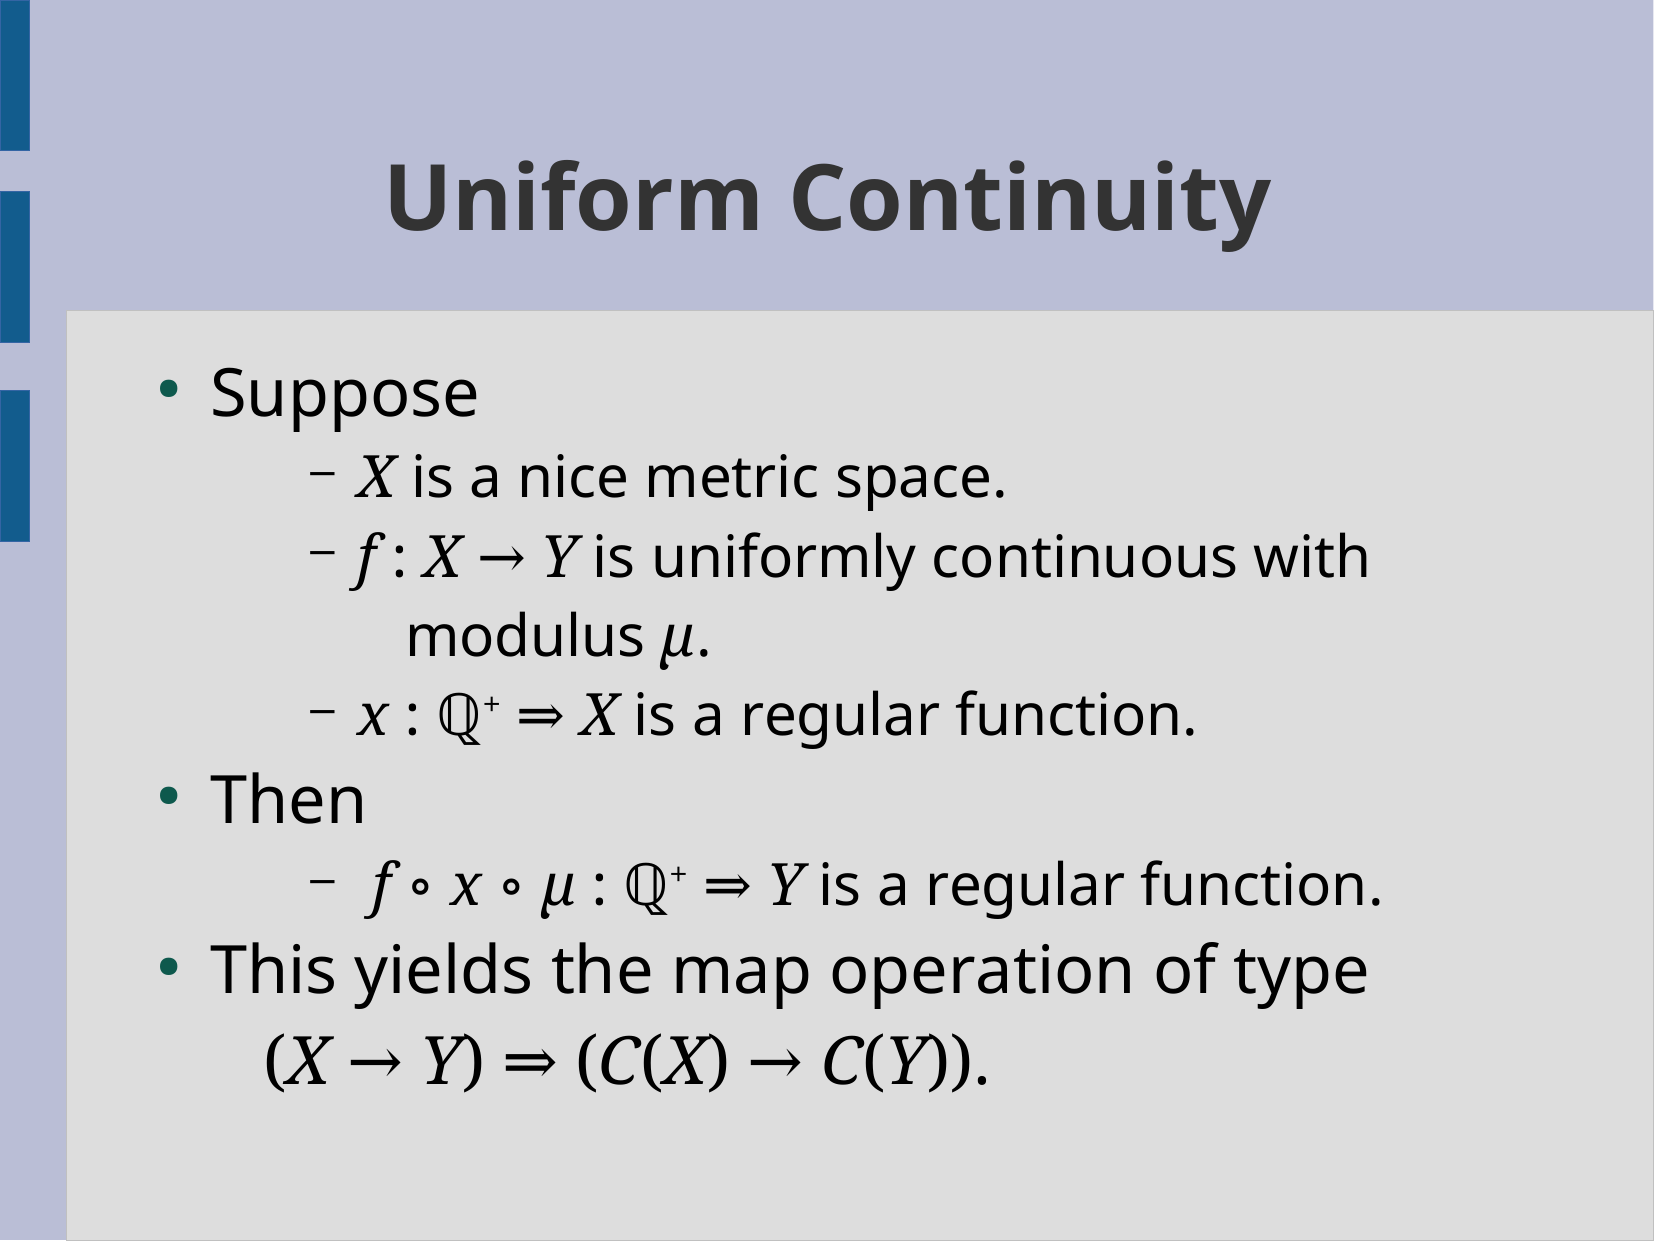

# Uniform Continuity
Suppose
X is a nice metric space.
f : X → Y is uniformly continuous with modulus μ.
x : ℚ+ ⇒ X is a regular function.
Then
 f ∘ x ∘ μ : ℚ+ ⇒ Y is a regular function.
This yields the map operation of type
(X → Y) ⇒ (C(X) → C(Y)).